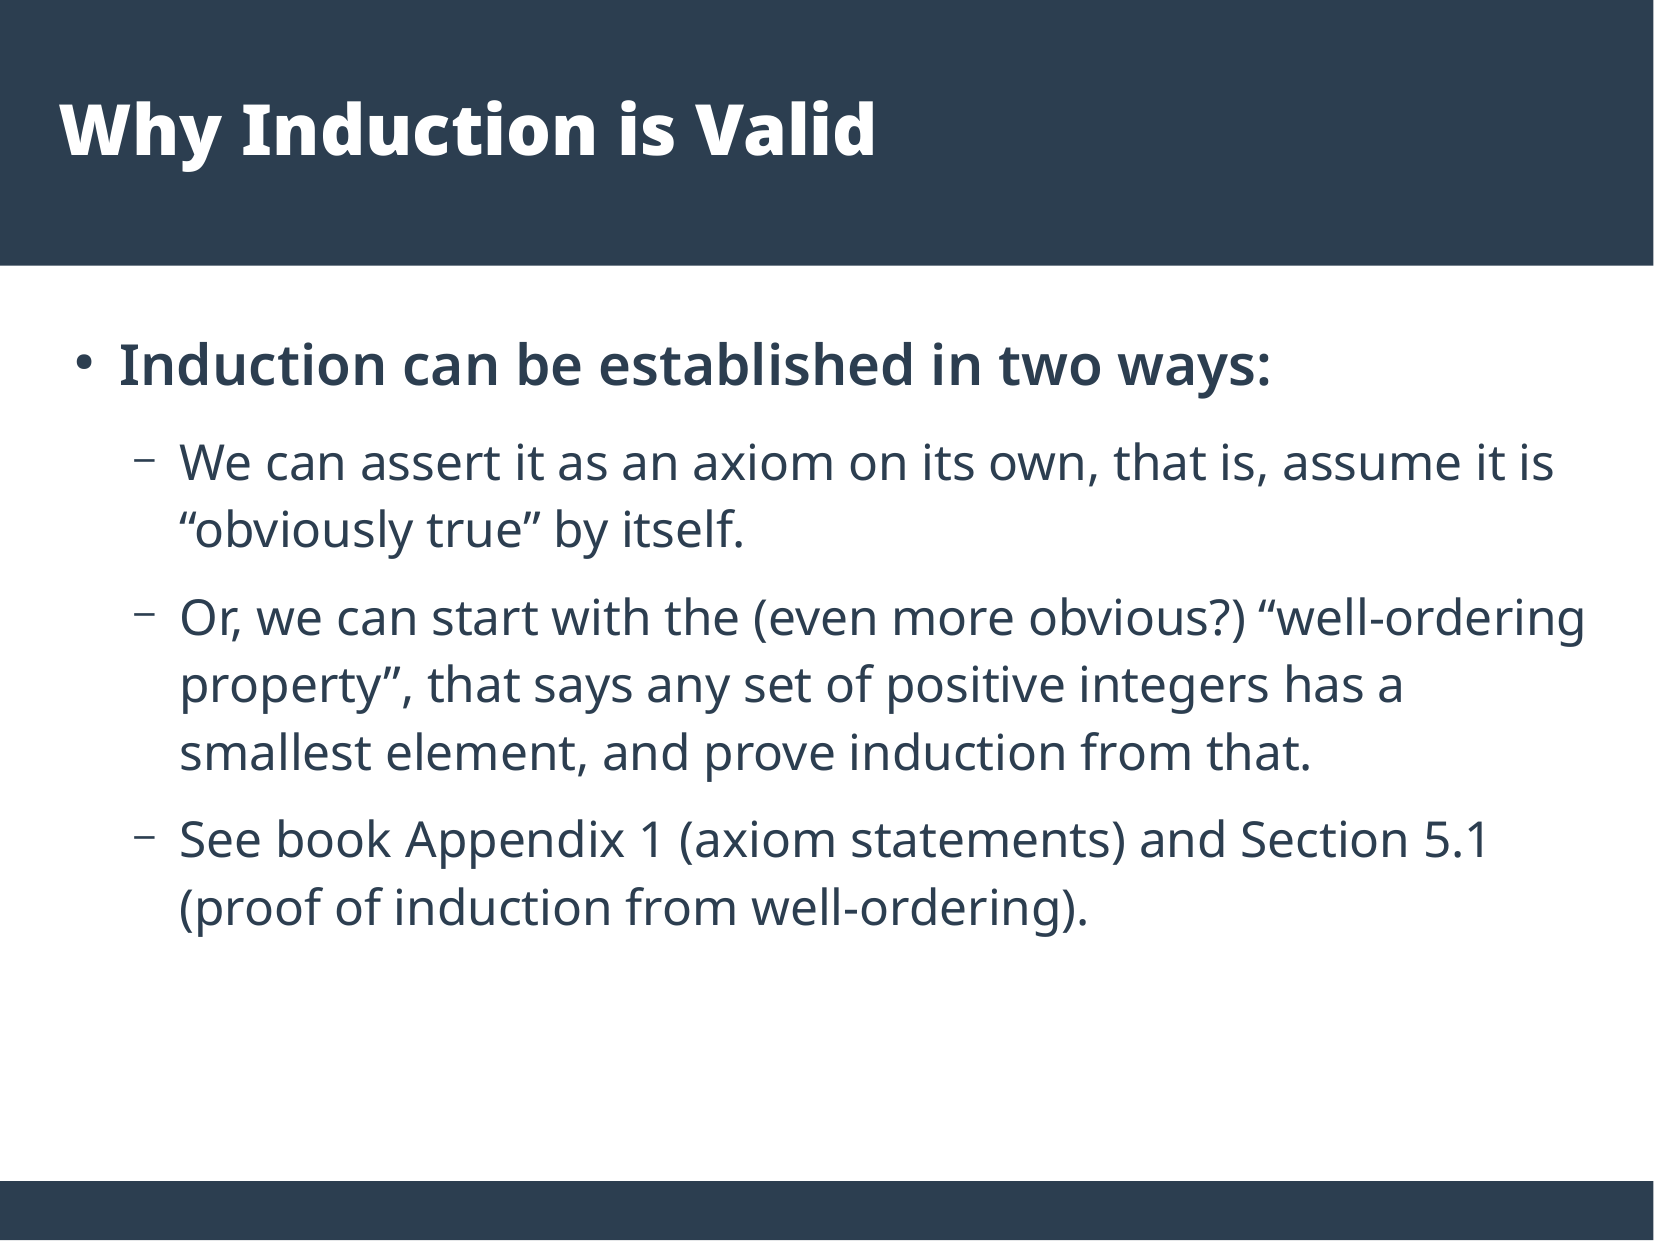

# Why Induction is Valid
Induction can be established in two ways:
We can assert it as an axiom on its own, that is, assume it is “obviously true” by itself.
Or, we can start with the (even more obvious?) “well-ordering property”, that says any set of positive integers has a smallest element, and prove induction from that.
See book Appendix 1 (axiom statements) and Section 5.1 (proof of induction from well-ordering).